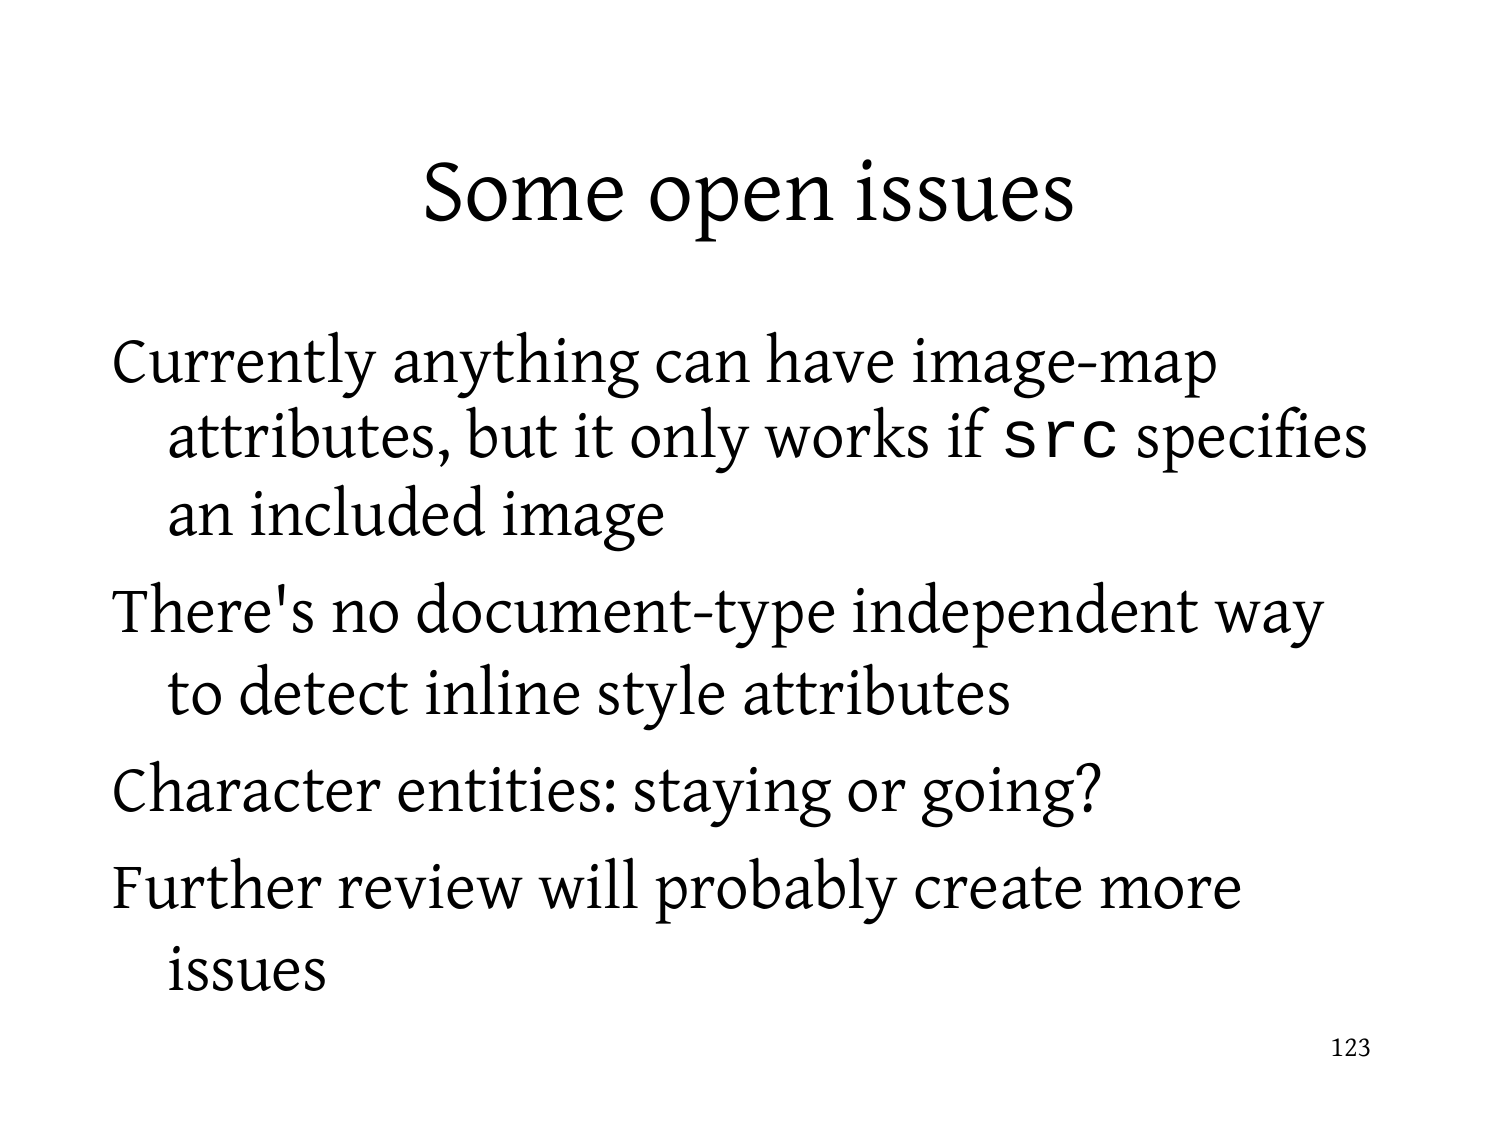

# Some open issues
Currently anything can have image-map attributes, but it only works if src specifies an included image
There's no document-type independent way to detect inline style attributes
Character entities: staying or going?
Further review will probably create more issues